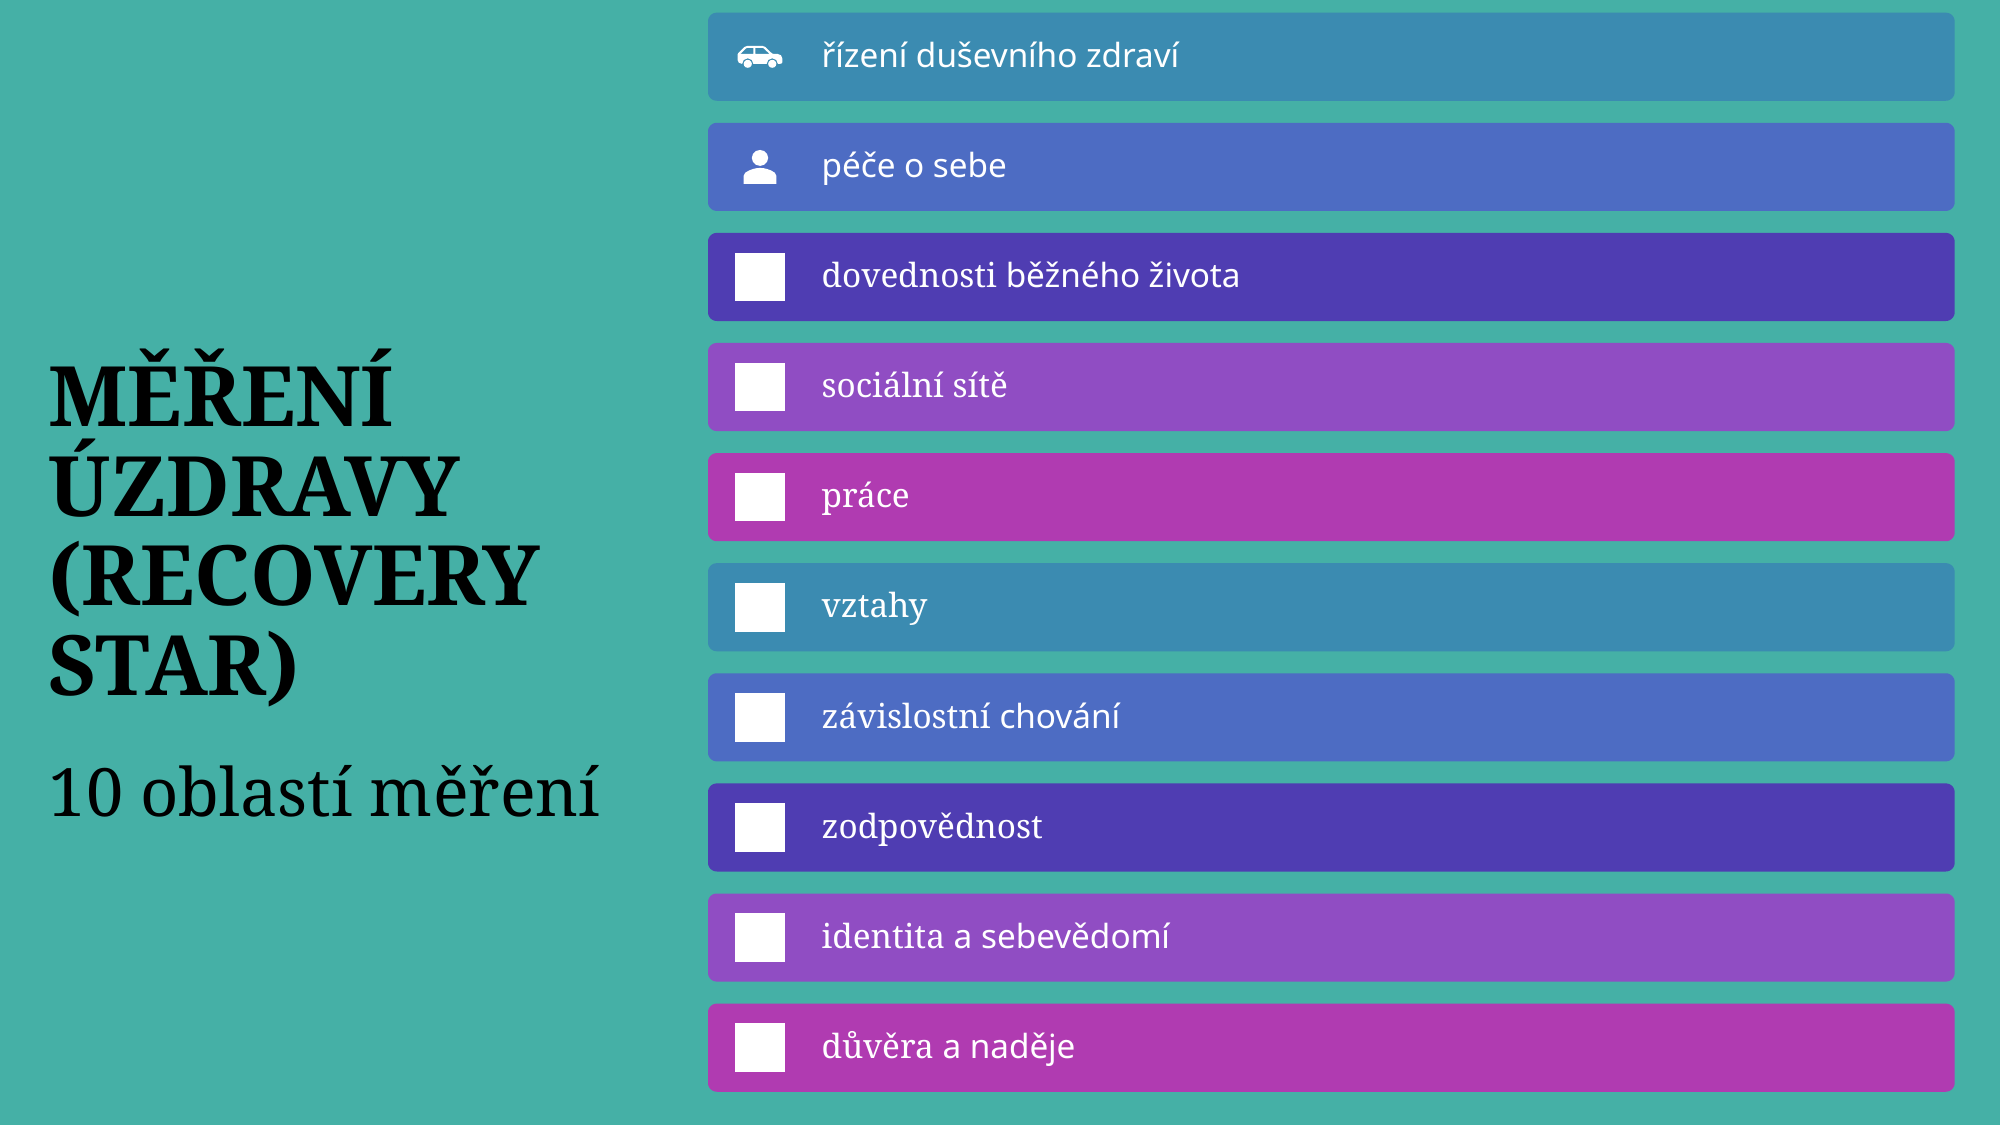

řízení duševního zdraví
péče o sebe
dovednosti běžného života
sociální sítě
práce
vztahy
závislostní chování
zodpovědnost
identita a sebevědomí
důvěra a naděje
# MĚŘENÍ ÚZDRAVY (RECOVERY STAR) 10 oblastí měření